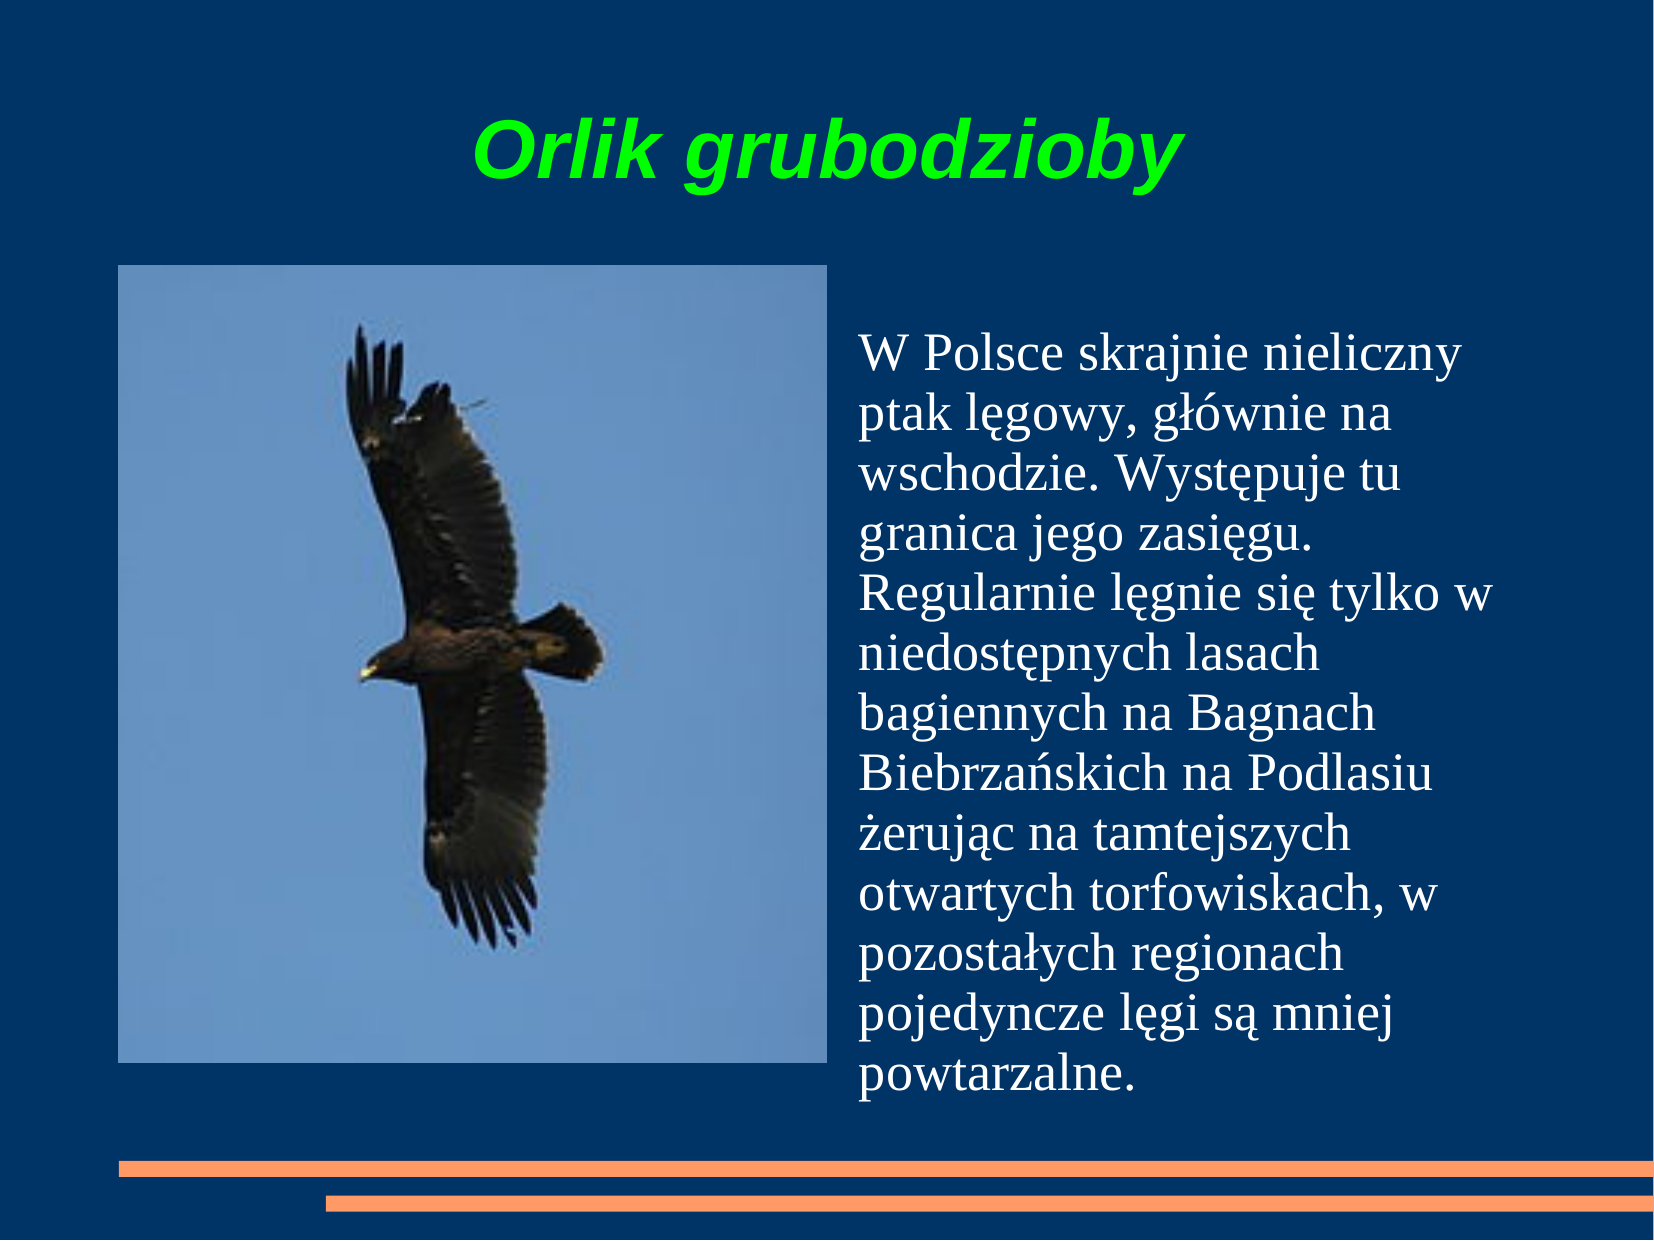

# Orlik grubodzioby
W Polsce skrajnie nieliczny ptak lęgowy, głównie na wschodzie. Występuje tu granica jego zasięgu. Regularnie lęgnie się tylko w niedostępnych lasach bagiennych na Bagnach Biebrzańskich na Podlasiu żerując na tamtejszych otwartych torfowiskach, w pozostałych regionach pojedyncze lęgi są mniej powtarzalne.